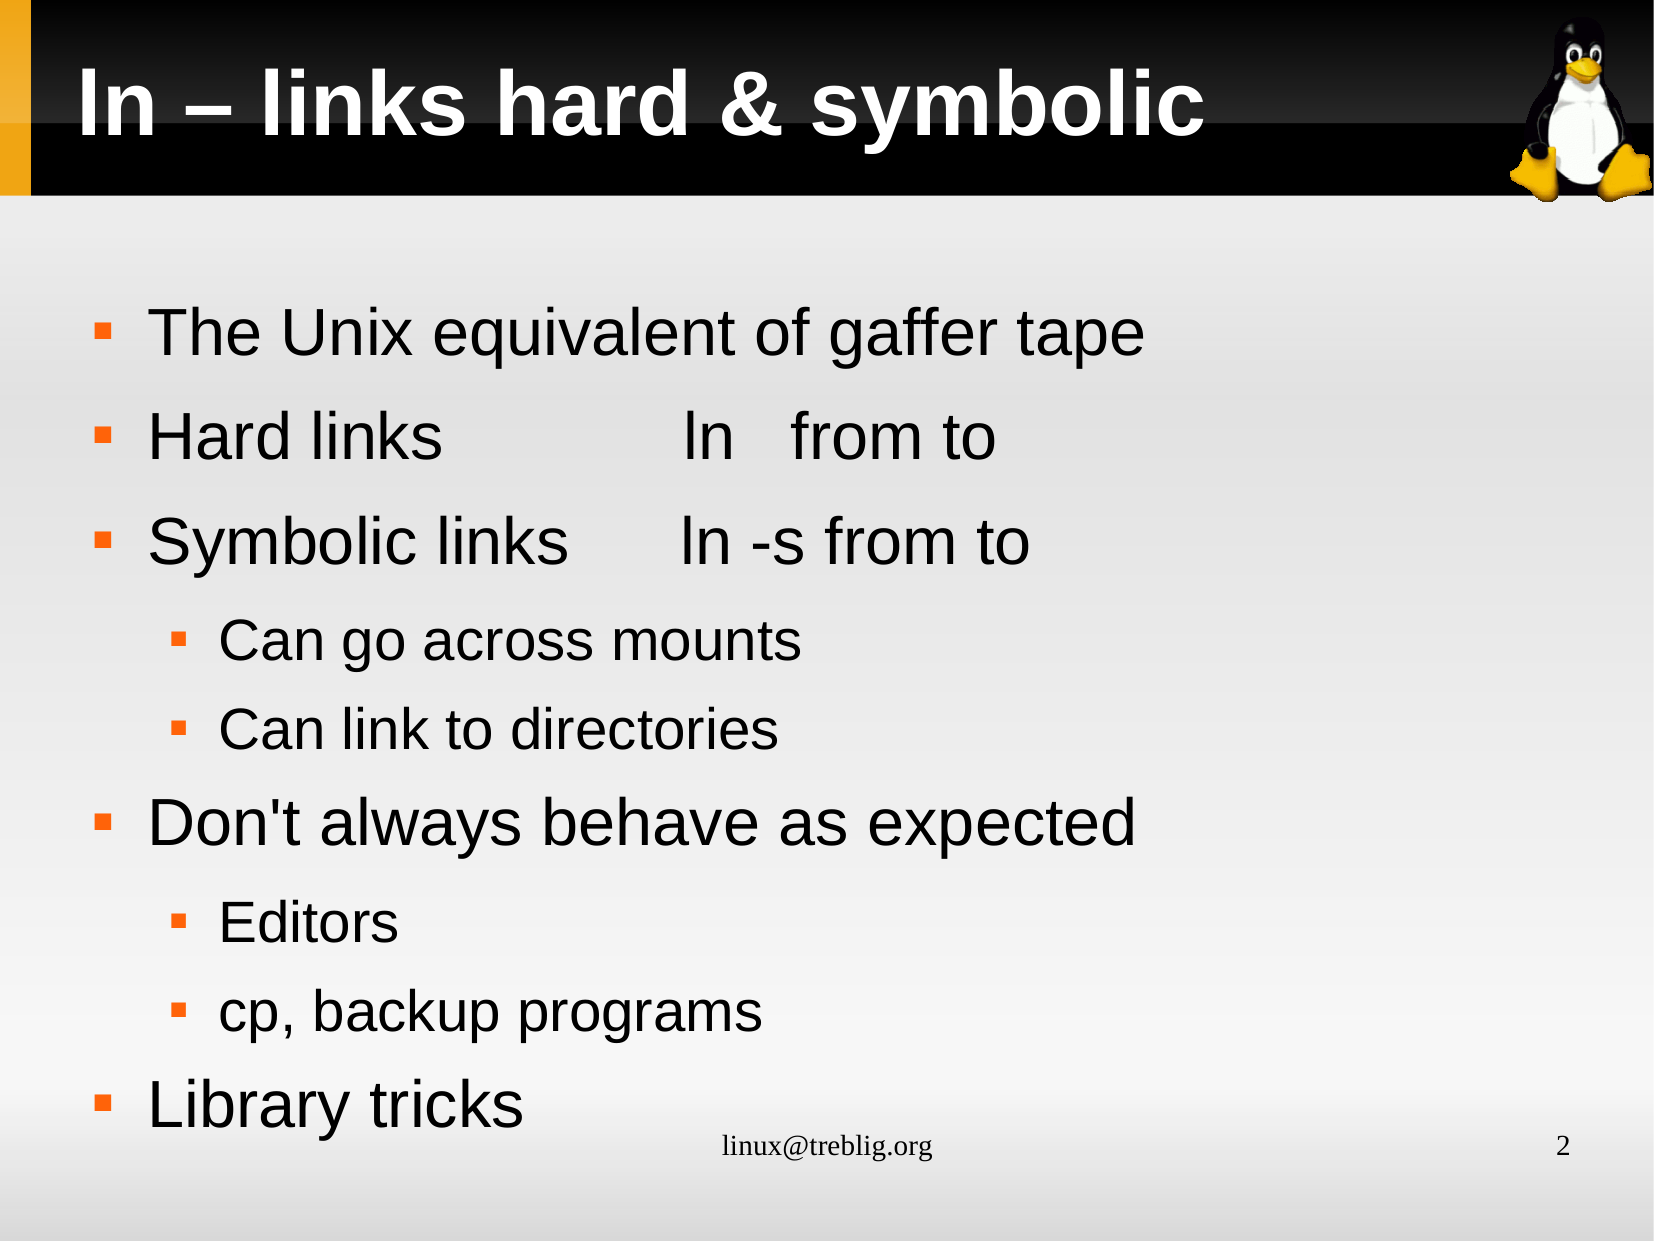

# ln – links hard & symbolic
The Unix equivalent of gaffer tape
Hard links ln from to
Symbolic links ln -s from to
Can go across mounts
Can link to directories
Don't always behave as expected
Editors
cp, backup programs
Library tricks
linux@treblig.org
2